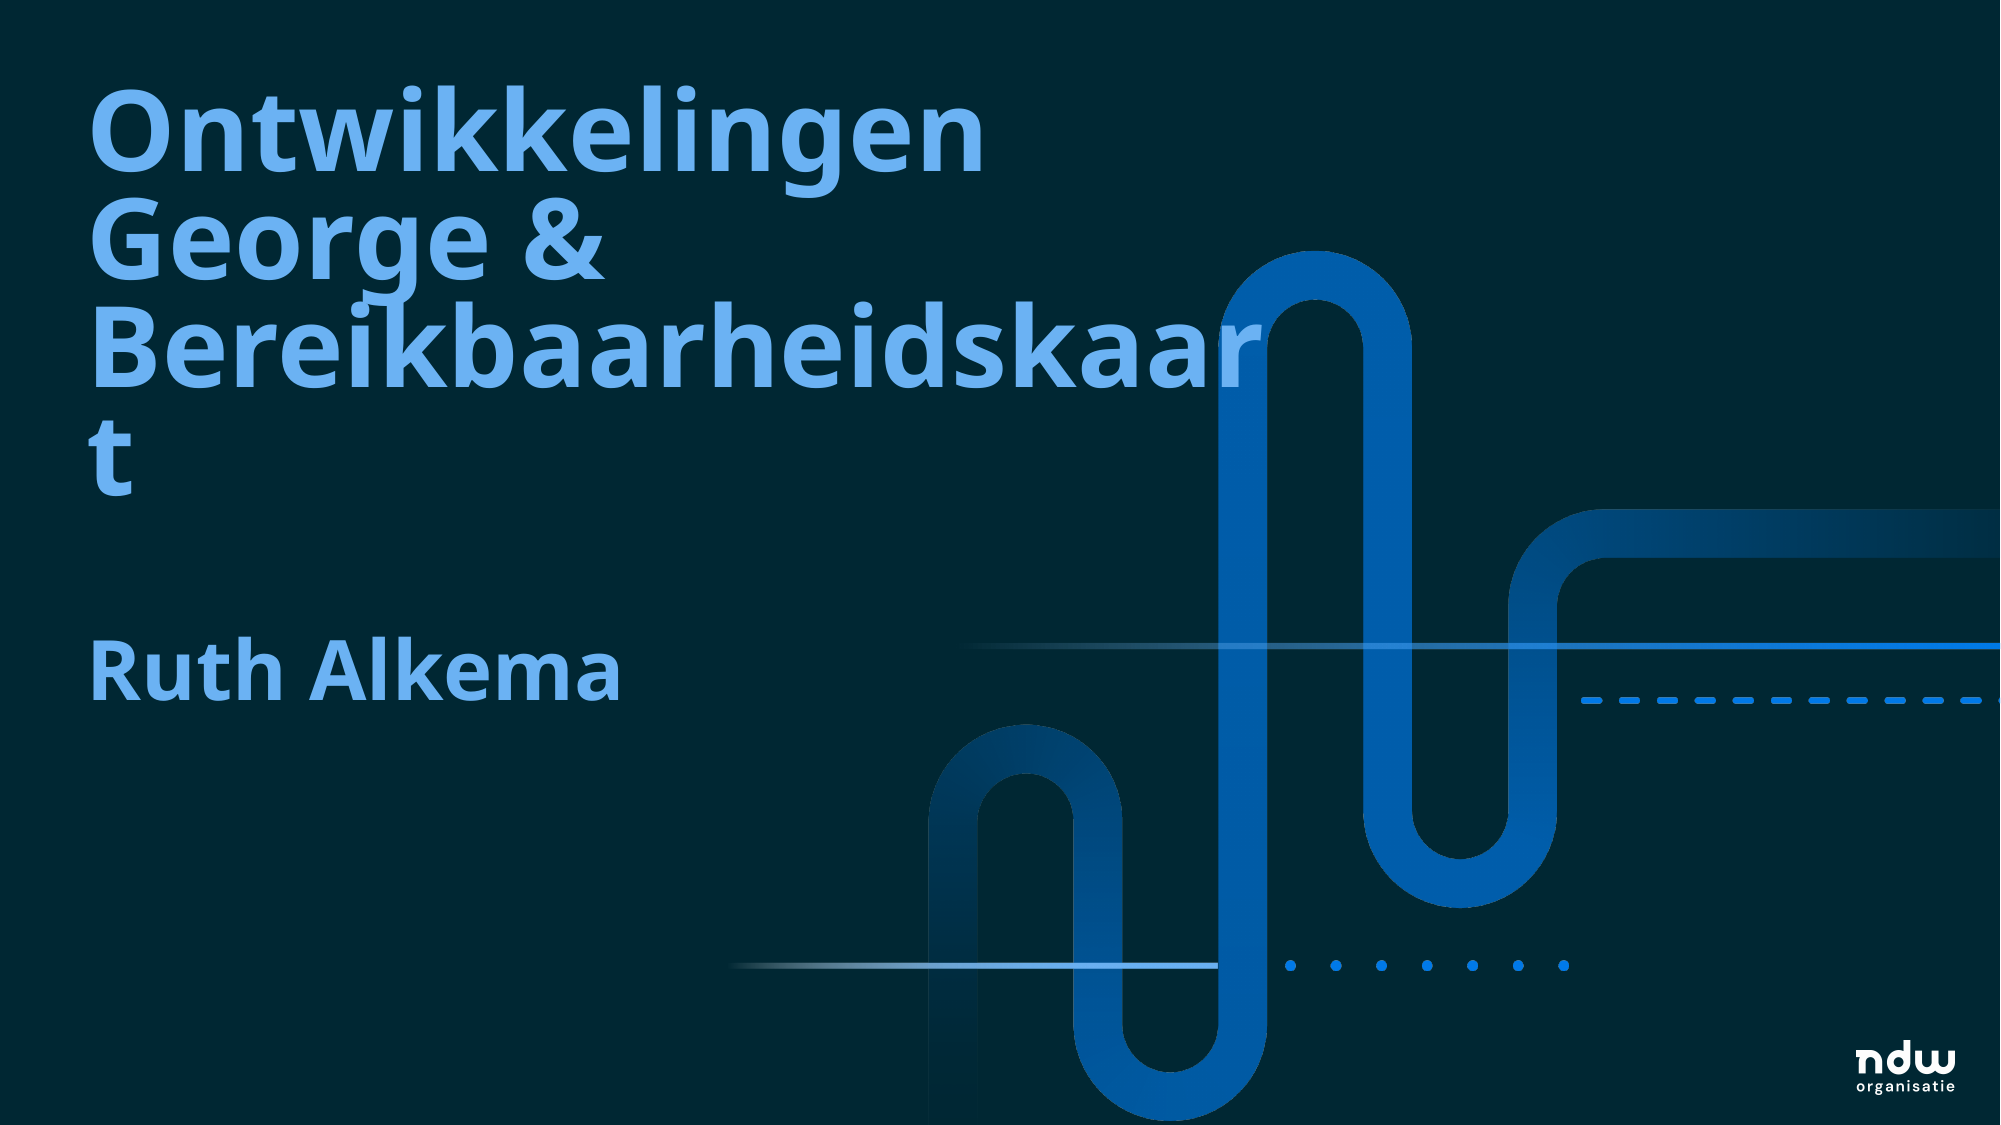

# Ontwikkelingen George & Bereikbaarheidskaart Ruth Alkema